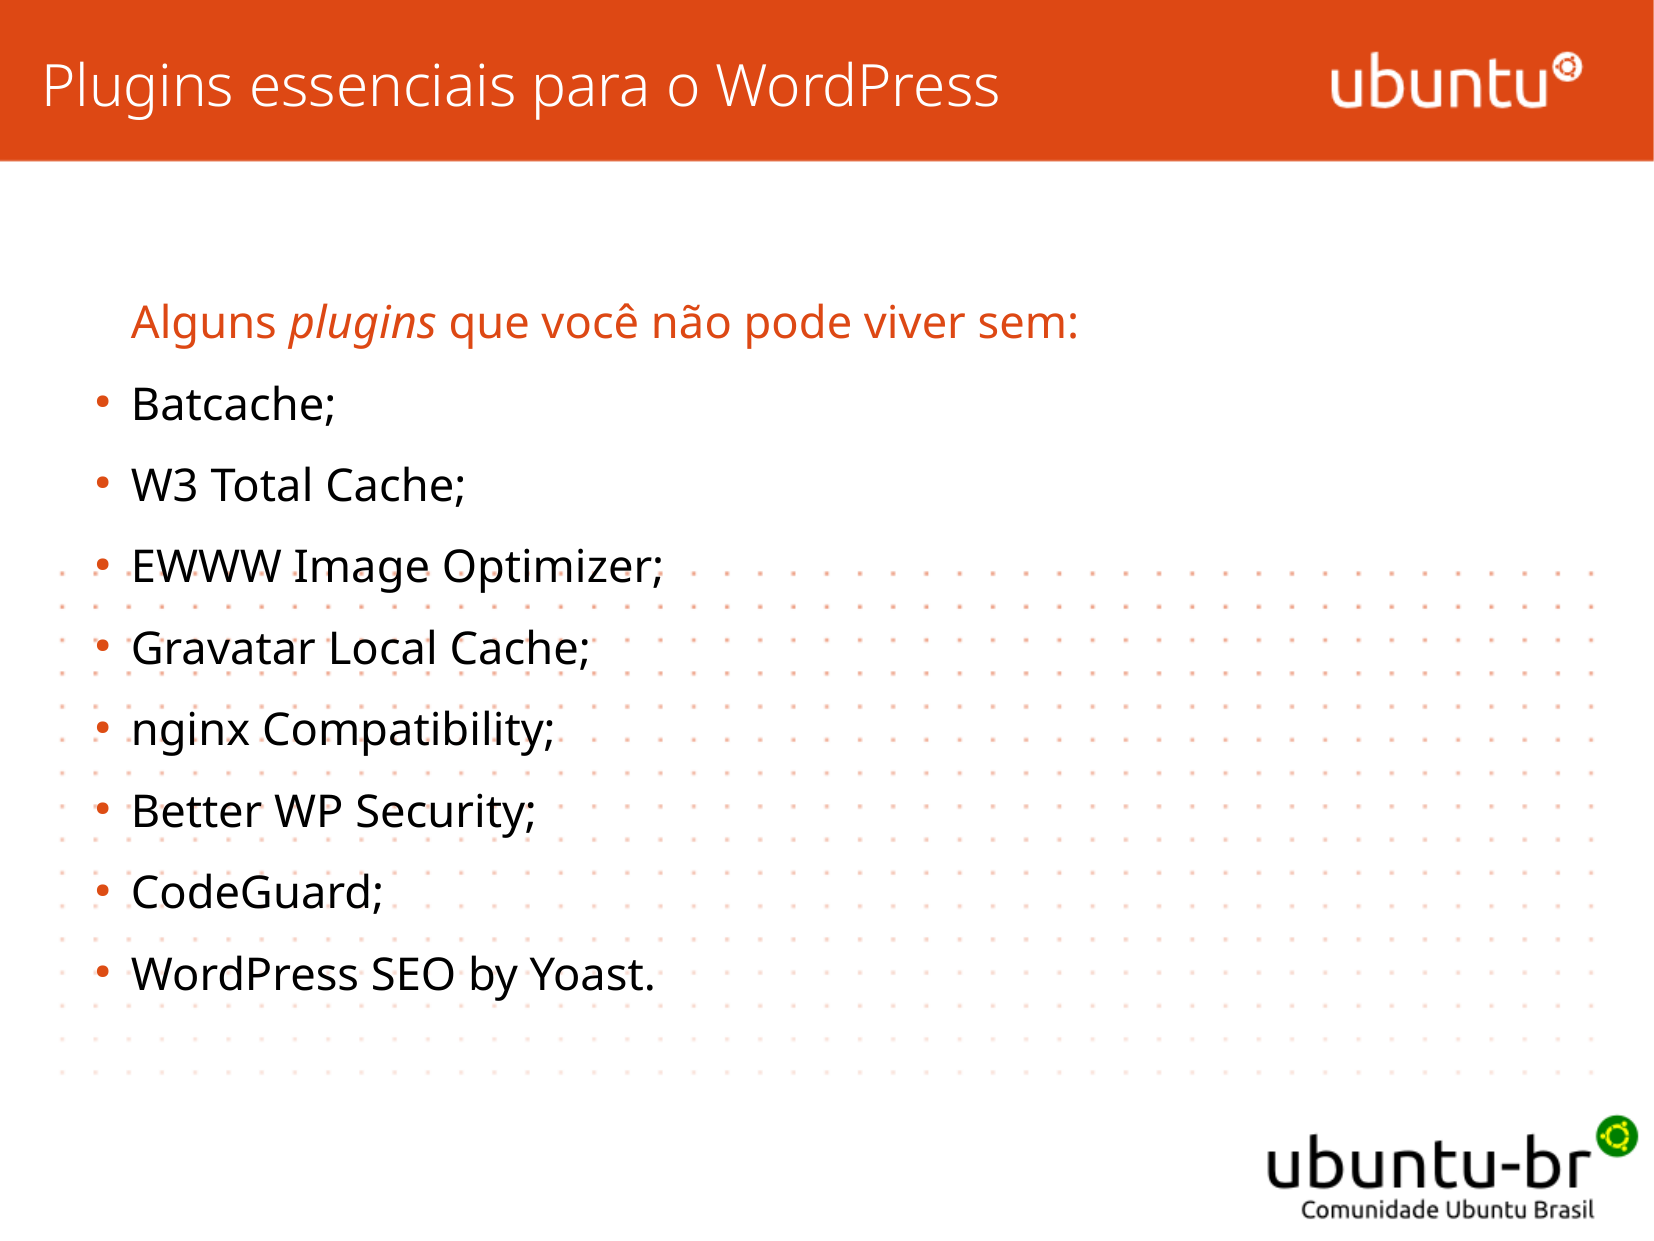

# Plugins essenciais para o WordPress
Alguns plugins que você não pode viver sem:
Batcache;
W3 Total Cache;
EWWW Image Optimizer;
Gravatar Local Cache;
nginx Compatibility;
Better WP Security;
CodeGuard;
WordPress SEO by Yoast.